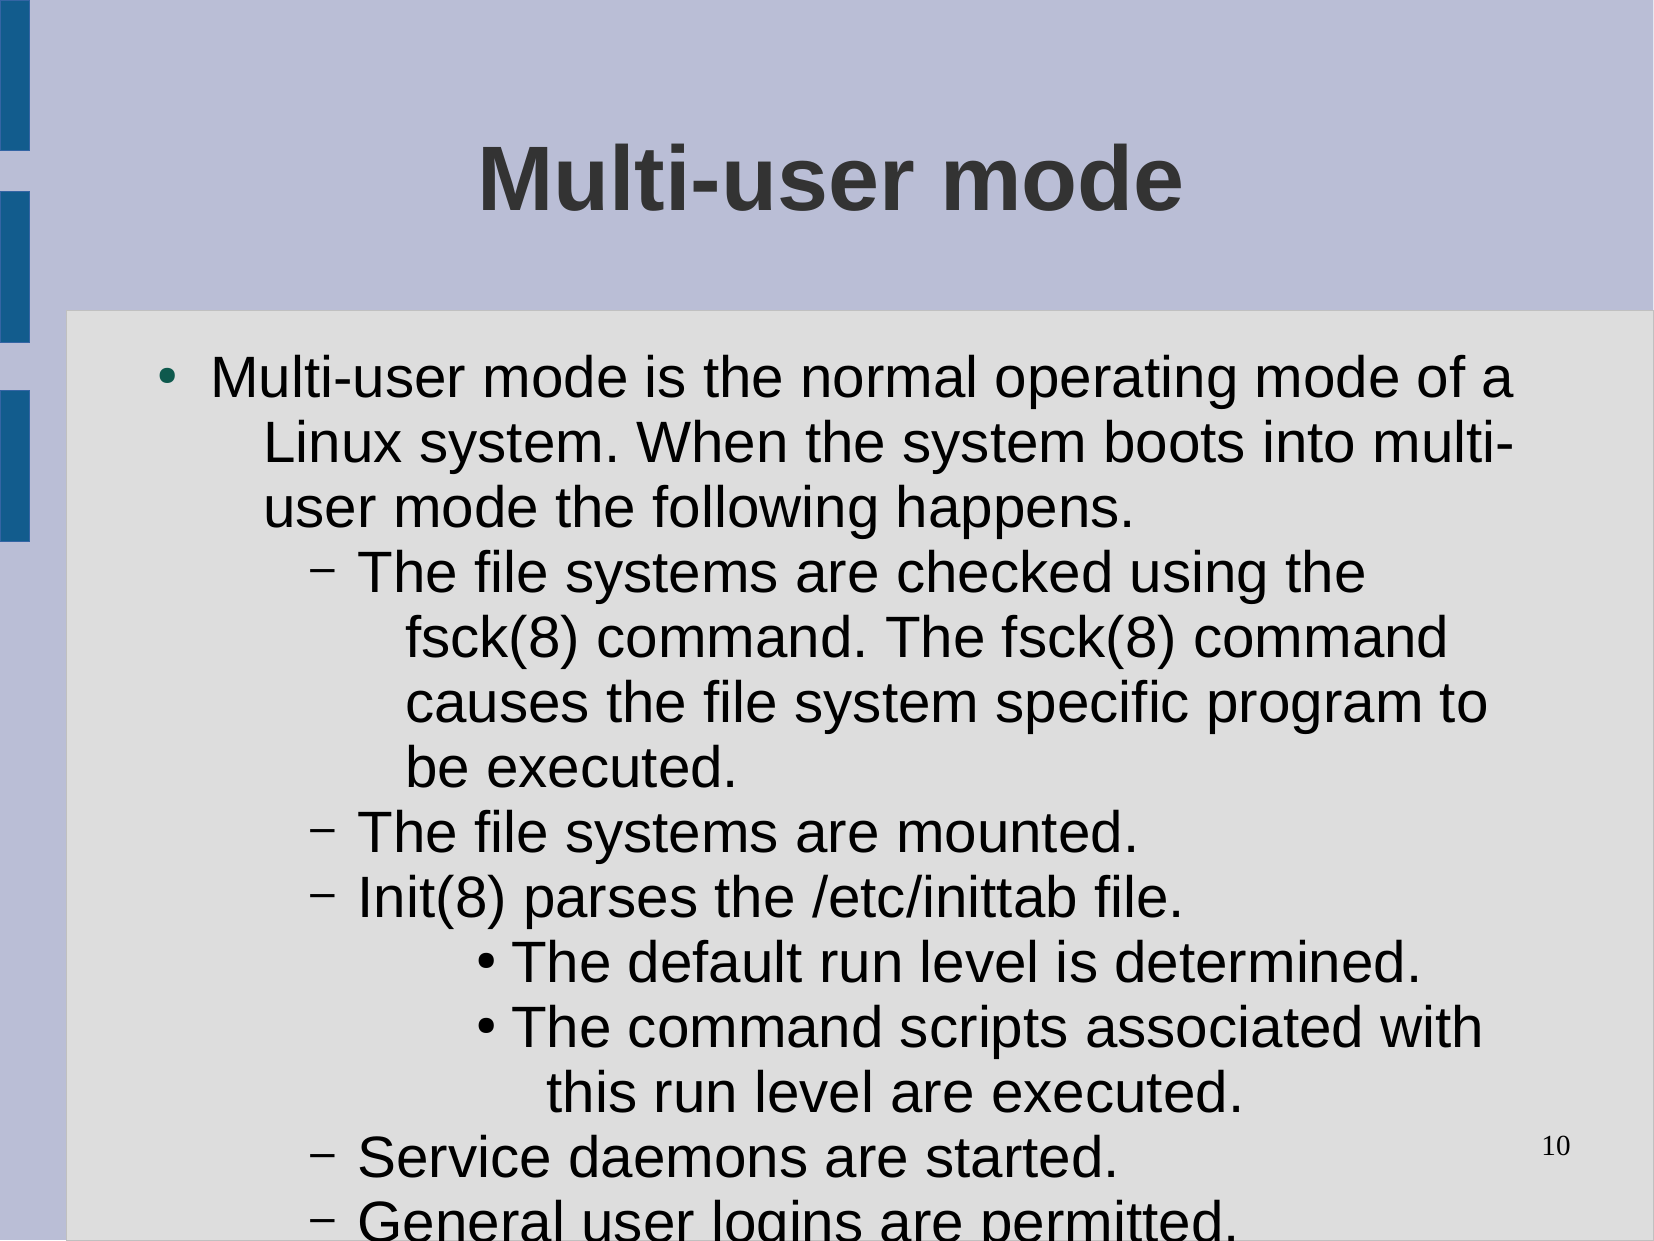

# Multi-user mode
Multi-user mode is the normal operating mode of a Linux system. When the system boots into multi-user mode the following happens.
The file systems are checked using the fsck(8) command. The fsck(8) command causes the file system specific program to be executed.
The file systems are mounted.
Init(8) parses the /etc/inittab file.
The default run level is determined.
The command scripts associated with this run level are executed.
Service daemons are started.
General user logins are permitted.
10